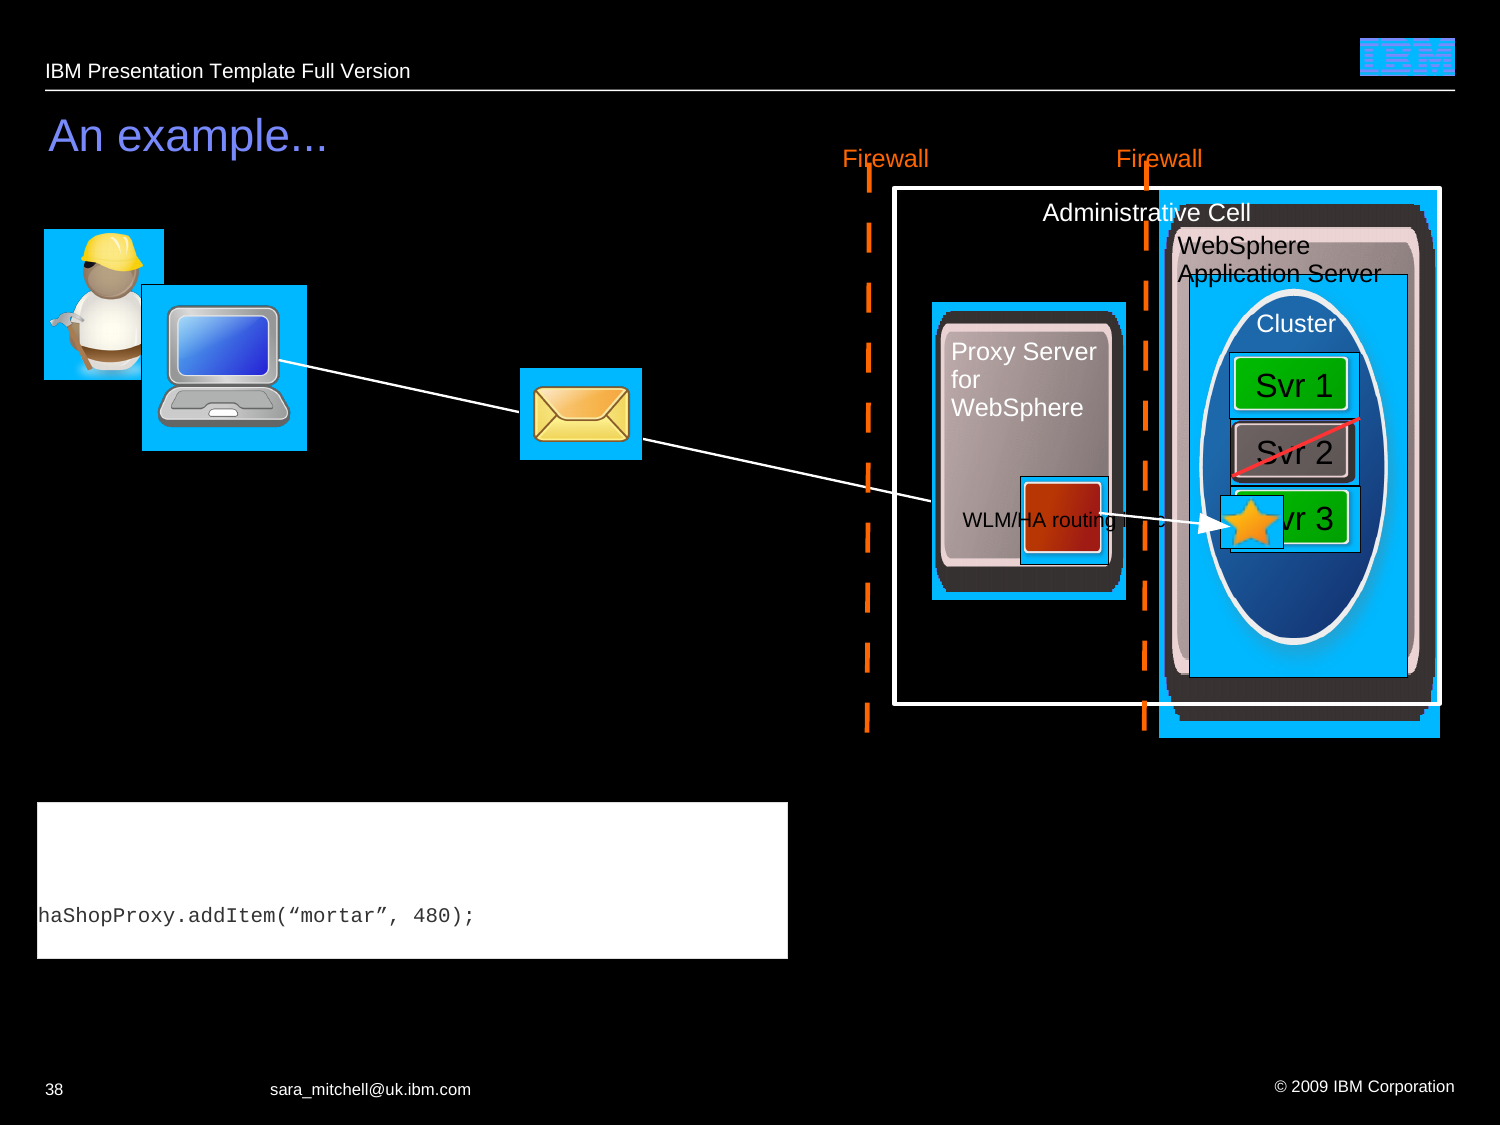

IBM Presentation Template Full Version
# An example...
Firewall
Firewall
Administrative Cell
WebSphere Application Server
Cluster
Proxy Server for WebSphere
Svr 1
Svr 2
WLM/HA routing logic
Svr 3
haShopProxy.addItem(“mortar”, 480);
38